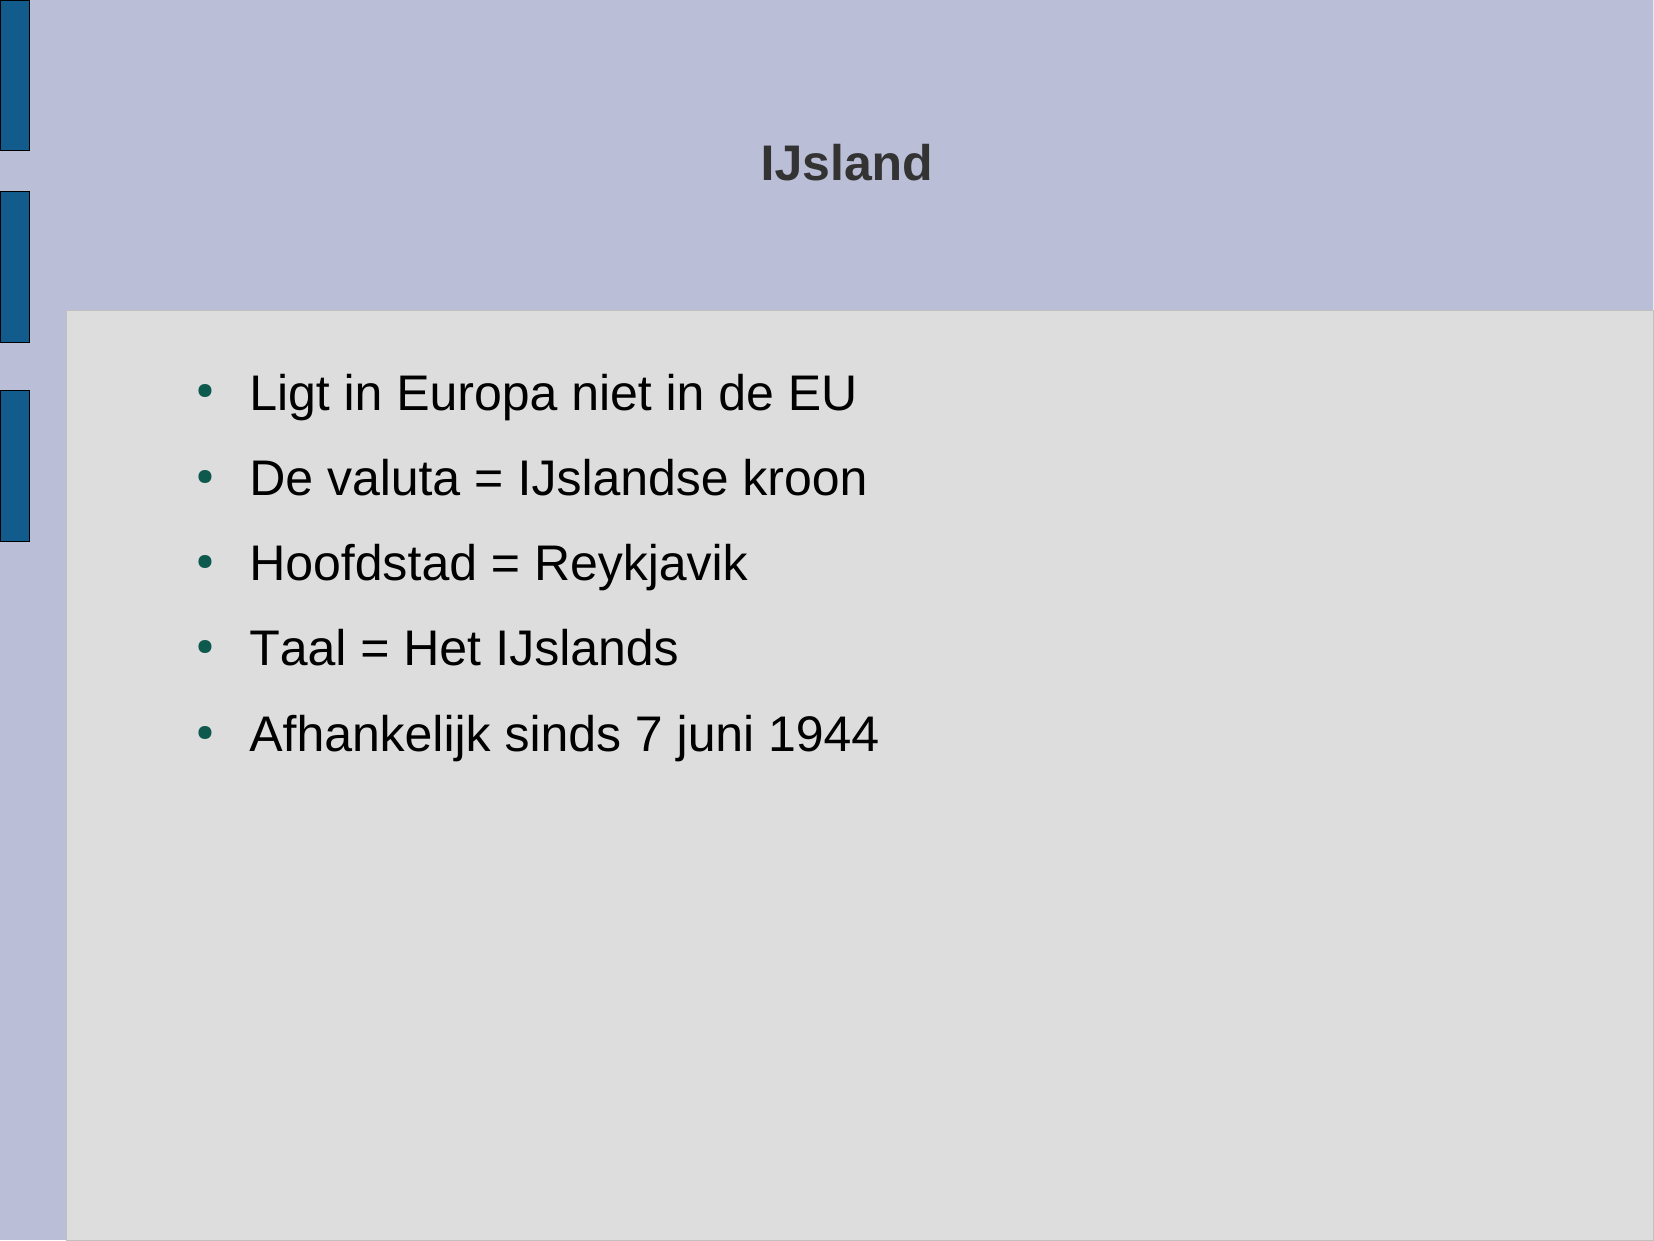

# IJsland
Ligt in Europa niet in de EU
De valuta = IJslandse kroon
Hoofdstad = Reykjavik
Taal = Het IJslands
Afhankelijk sinds 7 juni 1944